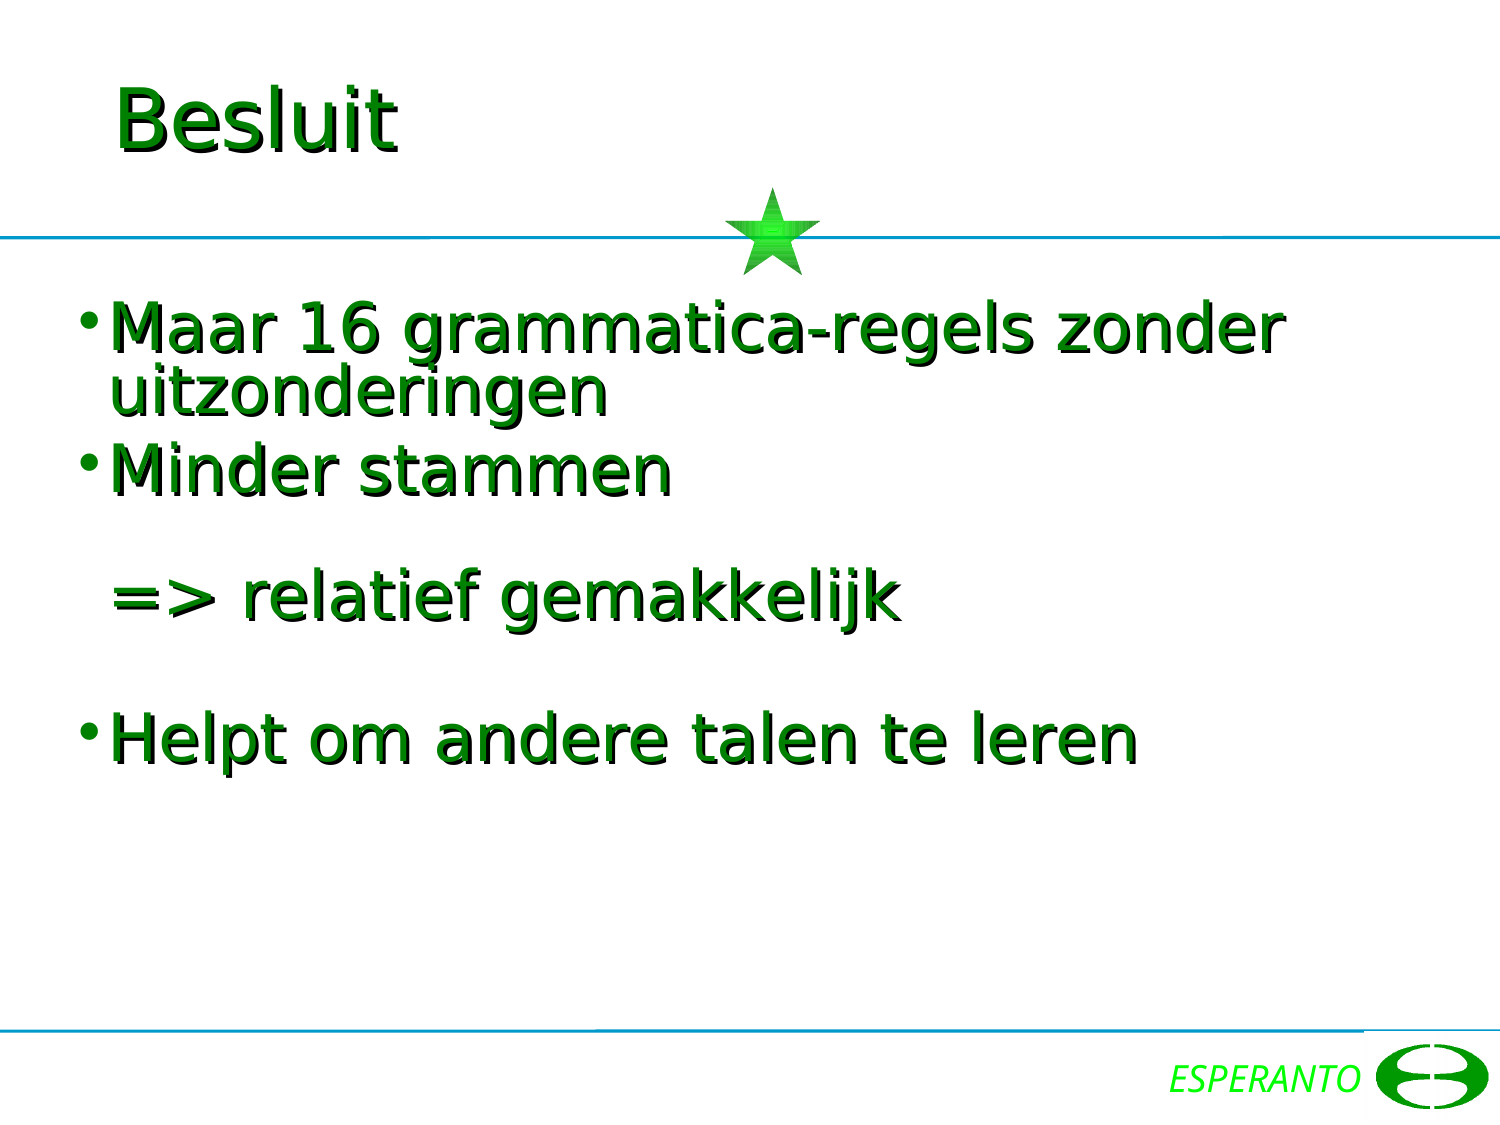

# Besluit
Maar 16 grammatica-regels zonder uitzonderingen
Minder stammen
=> relatief gemakkelijk
Helpt om andere talen te leren